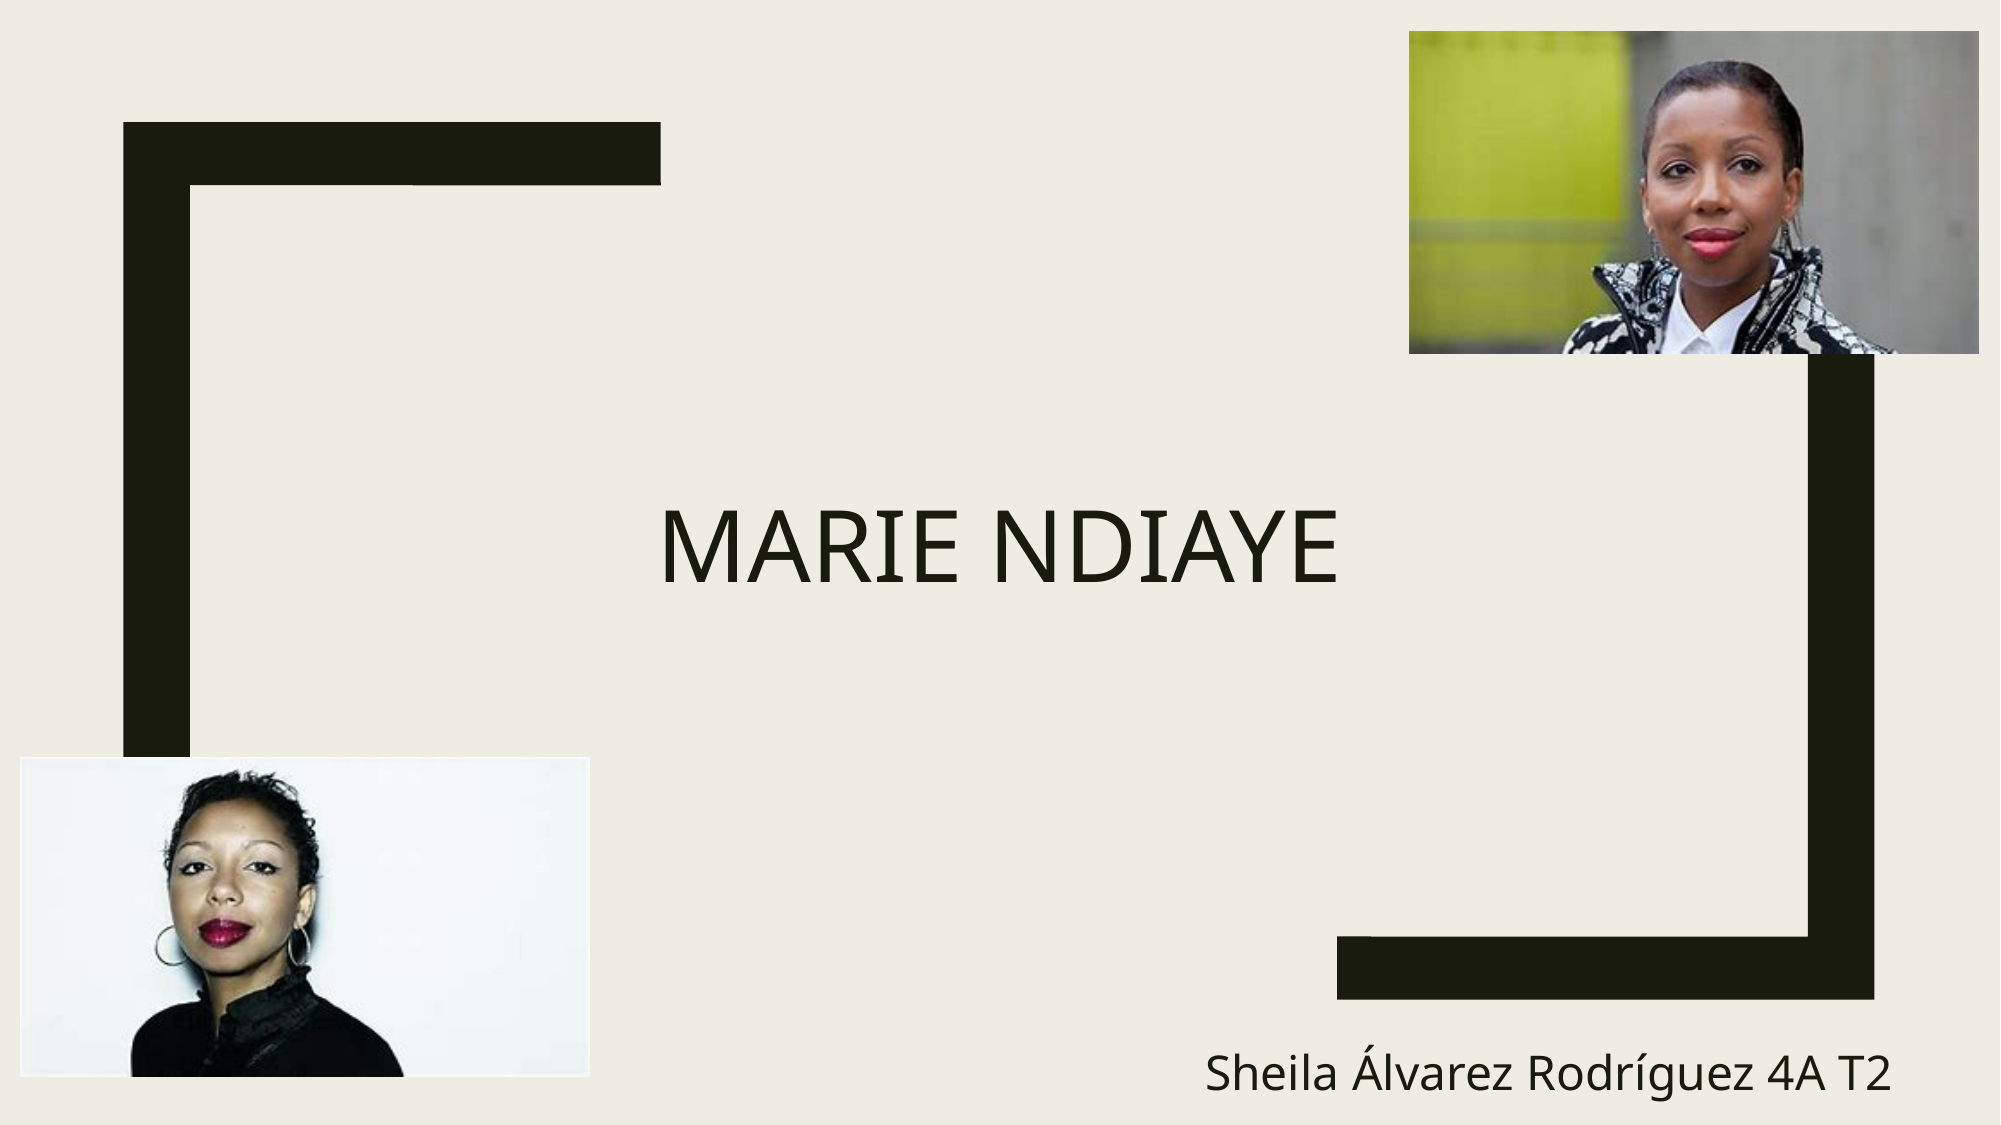

# MARIE NDIAYE
Sheila Álvarez Rodríguez 4A T2